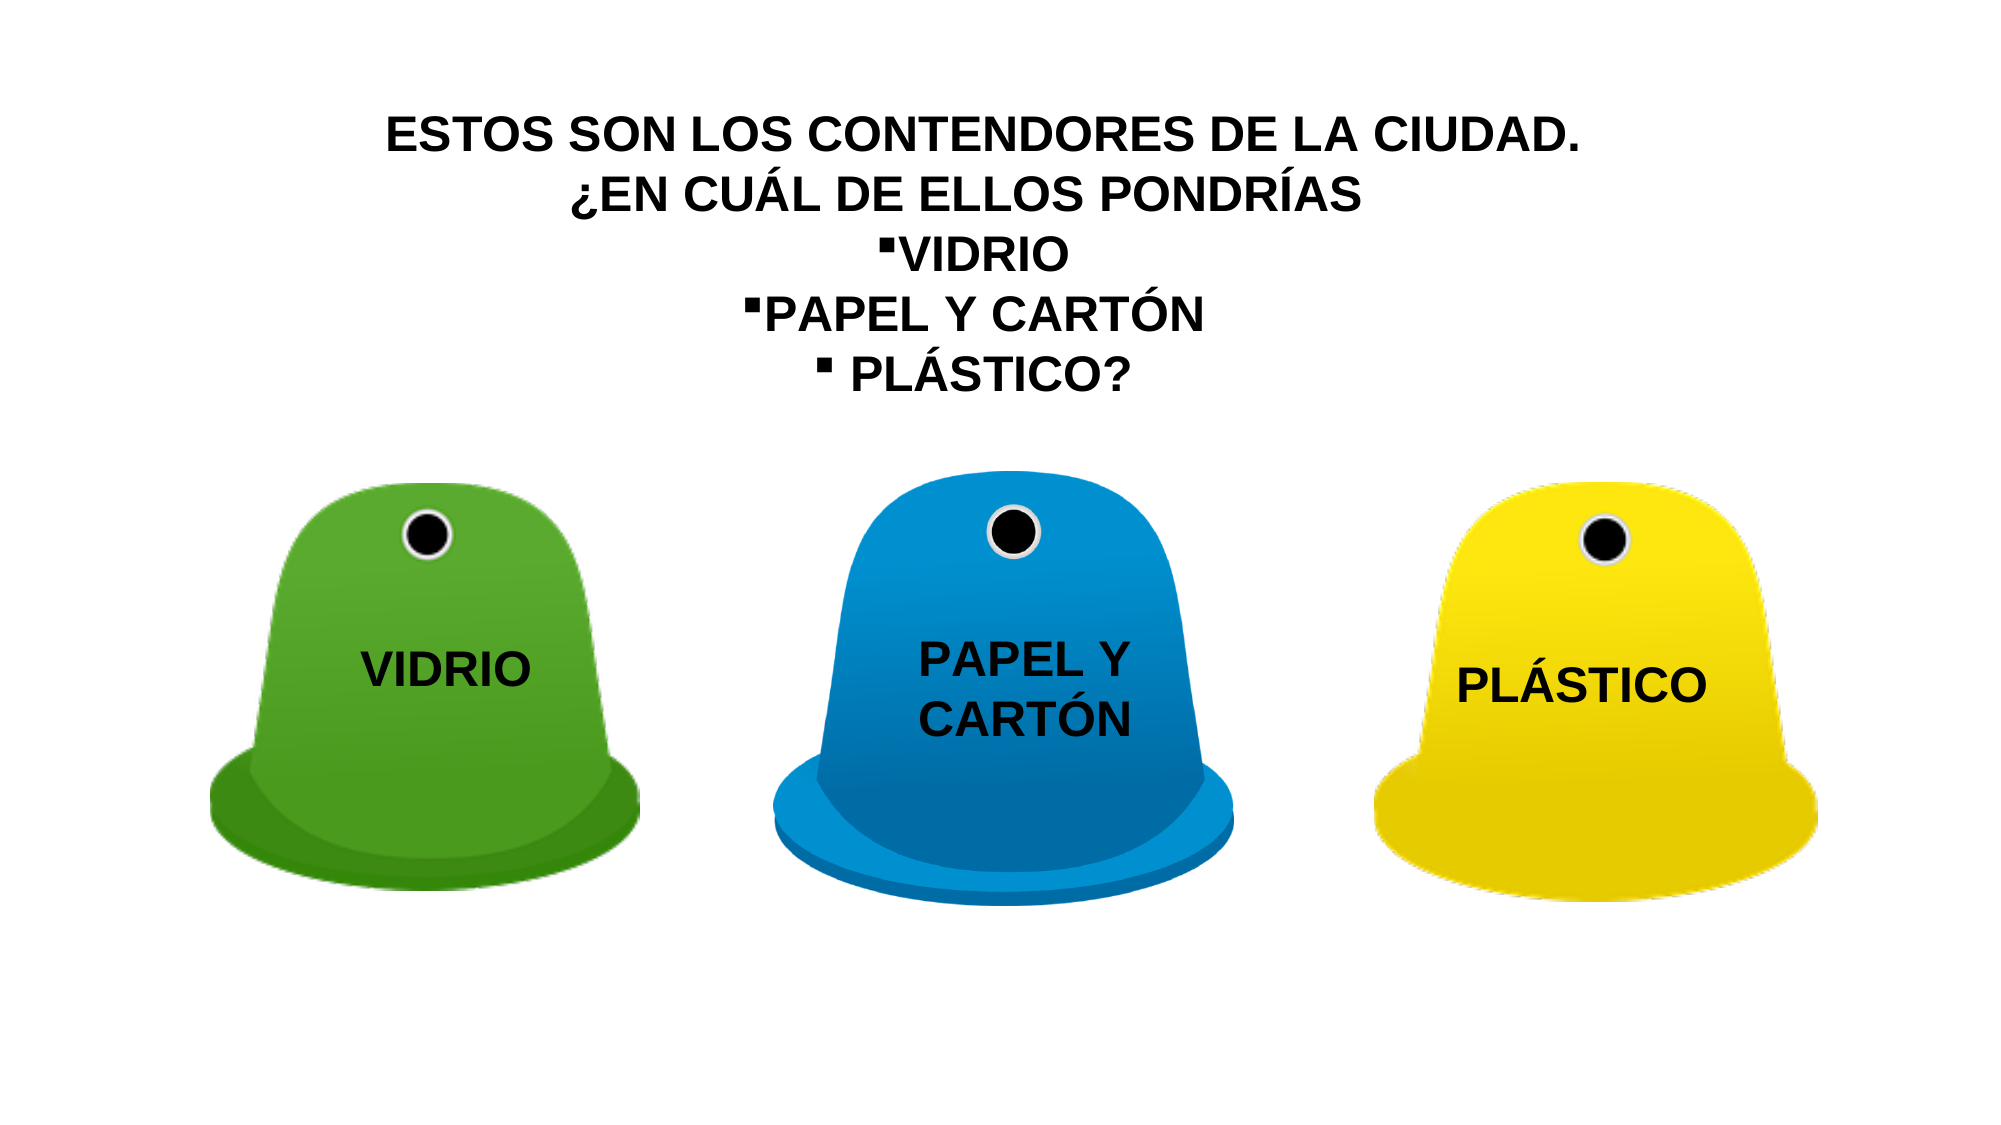

ESTOS SON LOS CONTENDORES DE LA CIUDAD.
¿EN CUÁL DE ELLOS PONDRÍAS
VIDRIO
PAPEL Y CARTÓN
 PLÁSTICO?
PAPEL Y CARTÓN
VIDRIO
PLÁSTICO